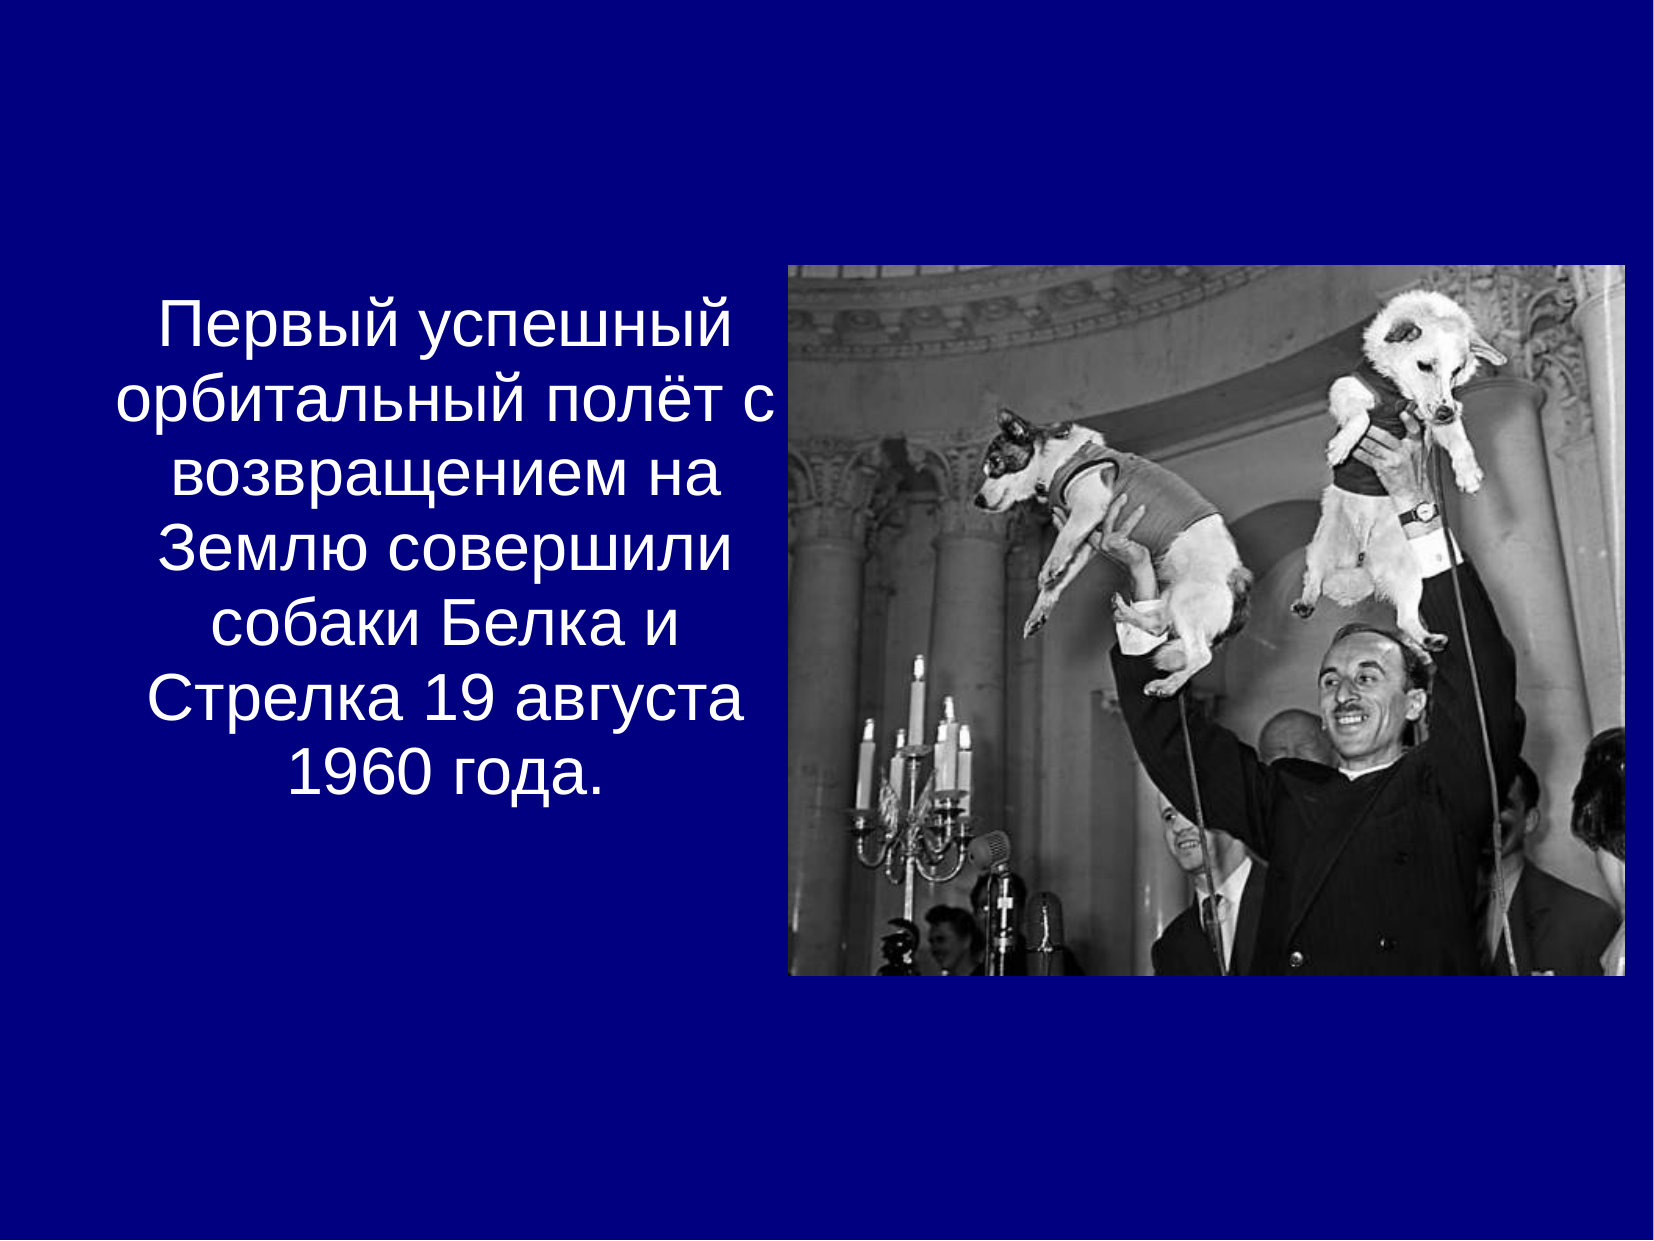

# Первый успешный орбитальный полёт с возвращением на Землю совершили собаки Белка и Стрелка 19 августа 1960 года.